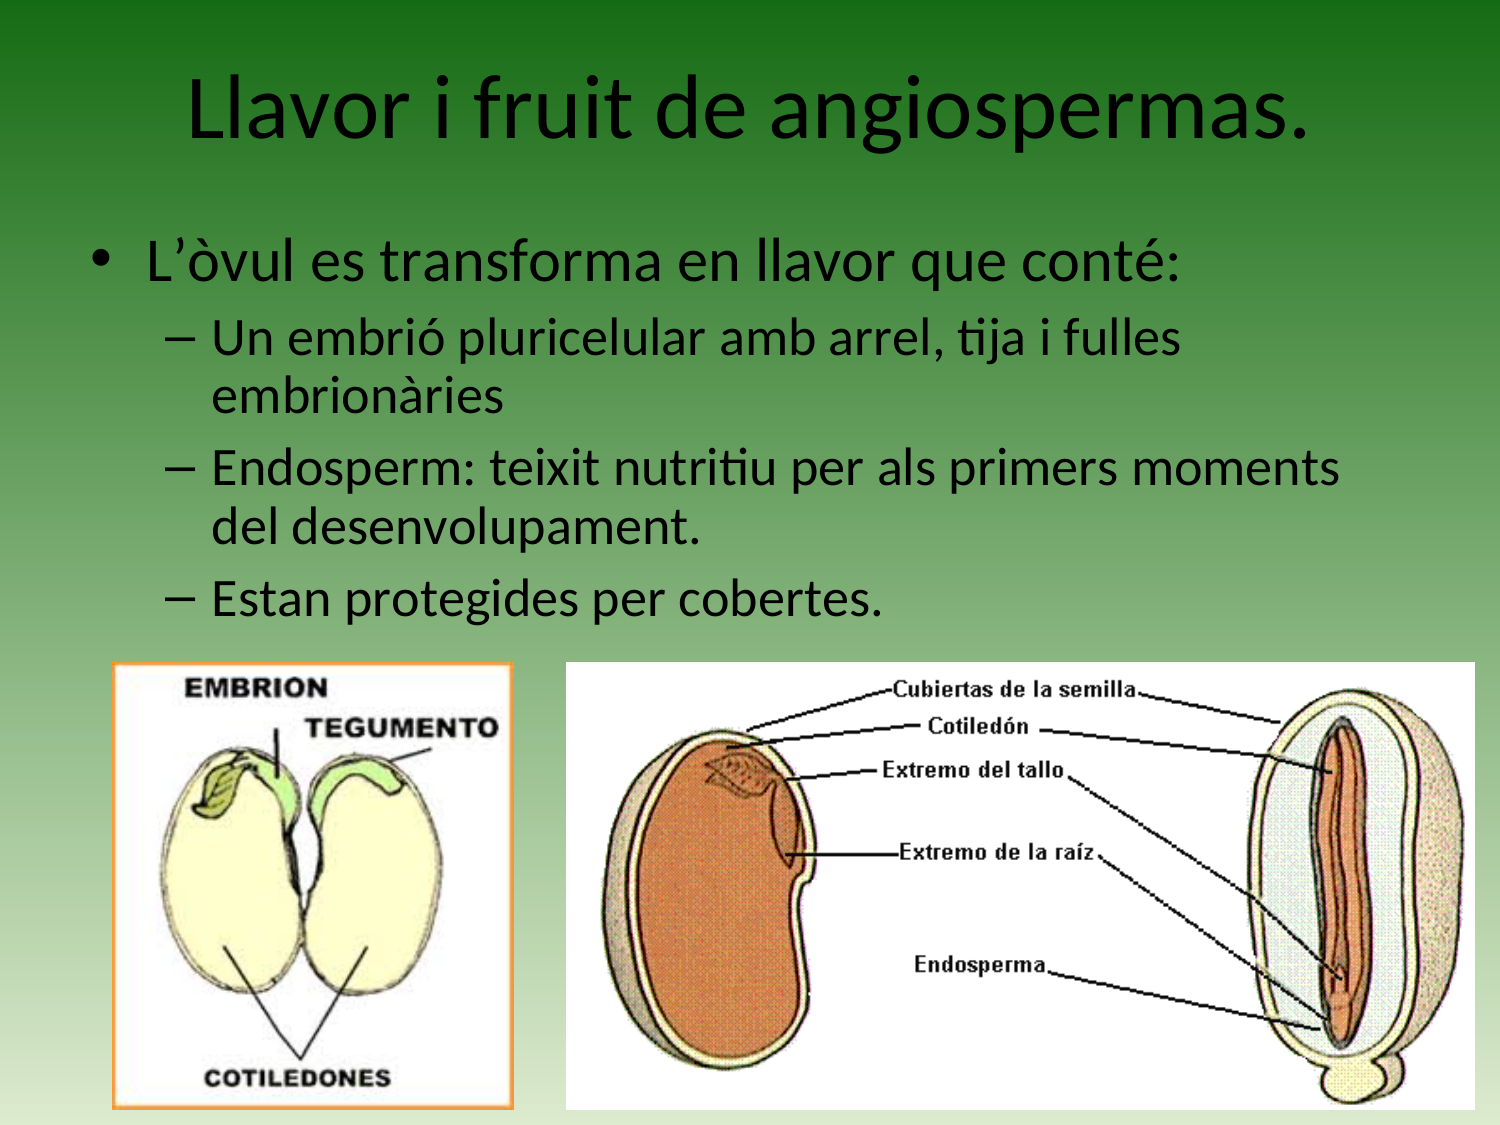

# Llavor i fruit de angiospermas.
L’òvul es transforma en llavor que conté:
Un embrió pluricelular amb arrel, tija i fulles embrionàries
Endosperm: teixit nutritiu per als primers moments del desenvolupament.
Estan protegides per cobertes.